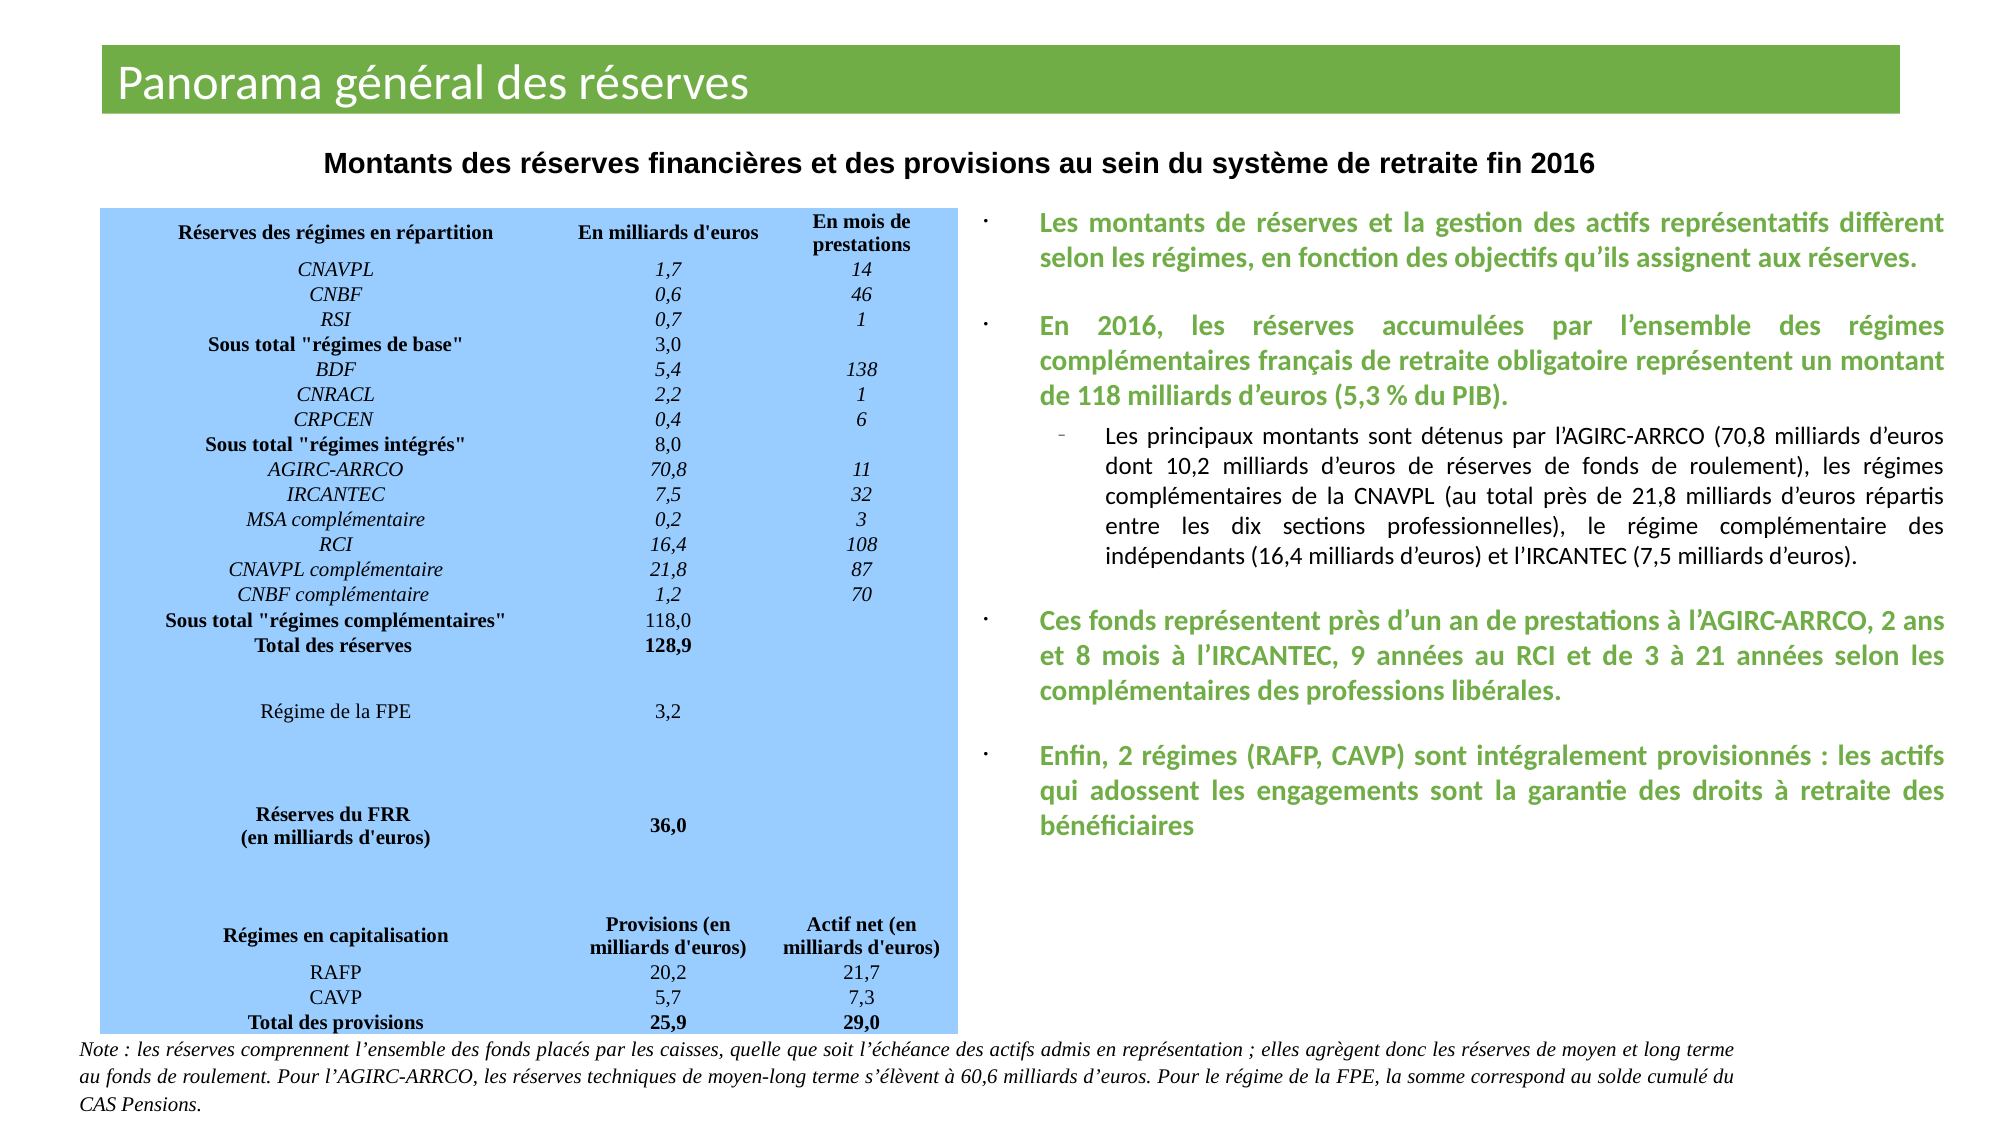

Panorama général des réserves
#
Montants des réserves financières et des provisions au sein du système de retraite fin 2016
Les montants de réserves et la gestion des actifs représentatifs diffèrent selon les régimes, en fonction des objectifs qu’ils assignent aux réserves.
En 2016, les réserves accumulées par l’ensemble des régimes complémentaires français de retraite obligatoire représentent un montant de 118 milliards d’euros (5,3 % du PIB).
Les principaux montants sont détenus par l’AGIRC-ARRCO (70,8 milliards d’euros dont 10,2 milliards d’euros de réserves de fonds de roulement), les régimes complémentaires de la CNAVPL (au total près de 21,8 milliards d’euros répartis entre les dix sections professionnelles), le régime complémentaire des indépendants (16,4 milliards d’euros) et l’IRCANTEC (7,5 milliards d’euros).
Ces fonds représentent près d’un an de prestations à l’AGIRC-ARRCO, 2 ans et 8 mois à l’IRCANTEC, 9 années au RCI et de 3 à 21 années selon les complémentaires des professions libérales.
Enfin, 2 régimes (RAFP, CAVP) sont intégralement provisionnés : les actifs qui adossent les engagements sont la garantie des droits à retraite des bénéficiaires
| Réserves des régimes en répartition | En milliards d'euros | En mois de prestations |
| --- | --- | --- |
| CNAVPL | 1,7 | 14 |
| CNBF | 0,6 | 46 |
| RSI | 0,7 | 1 |
| Sous total "régimes de base" | 3,0 | |
| BDF | 5,4 | 138 |
| CNRACL | 2,2 | 1 |
| CRPCEN | 0,4 | 6 |
| Sous total "régimes intégrés" | 8,0 | |
| AGIRC-ARRCO | 70,8 | 11 |
| IRCANTEC | 7,5 | 32 |
| MSA complémentaire | 0,2 | 3 |
| RCI | 16,4 | 108 |
| CNAVPL complémentaire | 21,8 | 87 |
| CNBF complémentaire | 1,2 | 70 |
| Sous total "régimes complémentaires" | 118,0 | |
| Total des réserves | 128,9 | |
| | | |
| Régime de la FPE | 3,2 | |
| | | |
| Réserves du FRR (en milliards d'euros) | 36,0 | |
| | | |
| Régimes en capitalisation | Provisions (en milliards d'euros) | Actif net (en milliards d'euros) |
| RAFP | 20,2 | 21,7 |
| CAVP | 5,7 | 7,3 |
| Total des provisions | 25,9 | 29,0 |
Note : les réserves comprennent l’ensemble des fonds placés par les caisses, quelle que soit l’échéance des actifs admis en représentation ; elles agrègent donc les réserves de moyen et long terme au fonds de roulement. Pour l’AGIRC-ARRCO, les réserves techniques de moyen-long terme s’élèvent à 60,6 milliards d’euros. Pour le régime de la FPE, la somme correspond au solde cumulé du CAS Pensions.